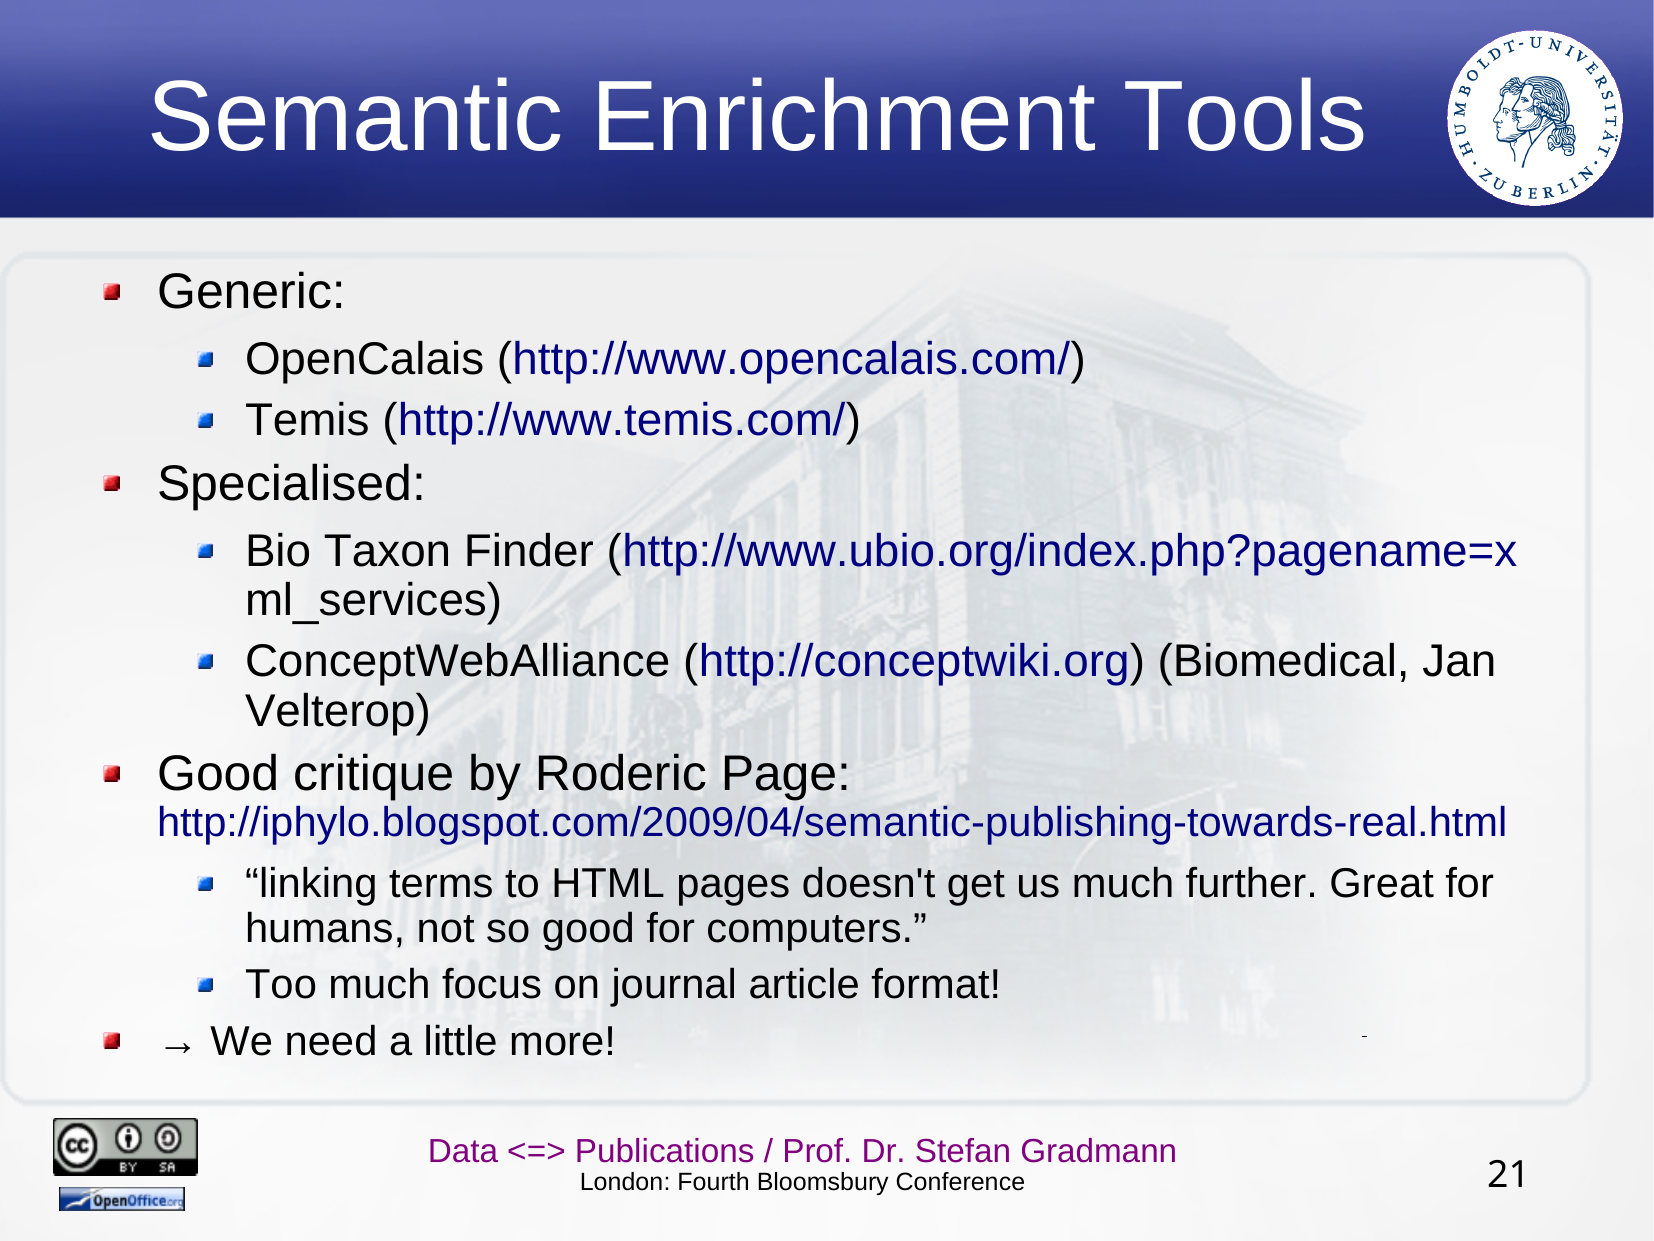

# Semantic Enrichment Tools
Generic:
OpenCalais (http://www.opencalais.com/)
Temis (http://www.temis.com/)
Specialised:
Bio Taxon Finder (http://www.ubio.org/index.php?pagename=x​ml_services)
ConceptWebAlliance (http://conceptwiki.org) (Biomedical, Jan Velterop)
Good critique by Roderic Page: http://iphylo.blogspot.com/2009/04/semantic-publishing-towards-real.html
“linking terms to HTML pages doesn't get us much further. Great for humans, not so good for computers.”
Too much focus on journal article format!
→ We need a little more!
Data <=> Publications / Prof. Dr. Stefan Gradmann